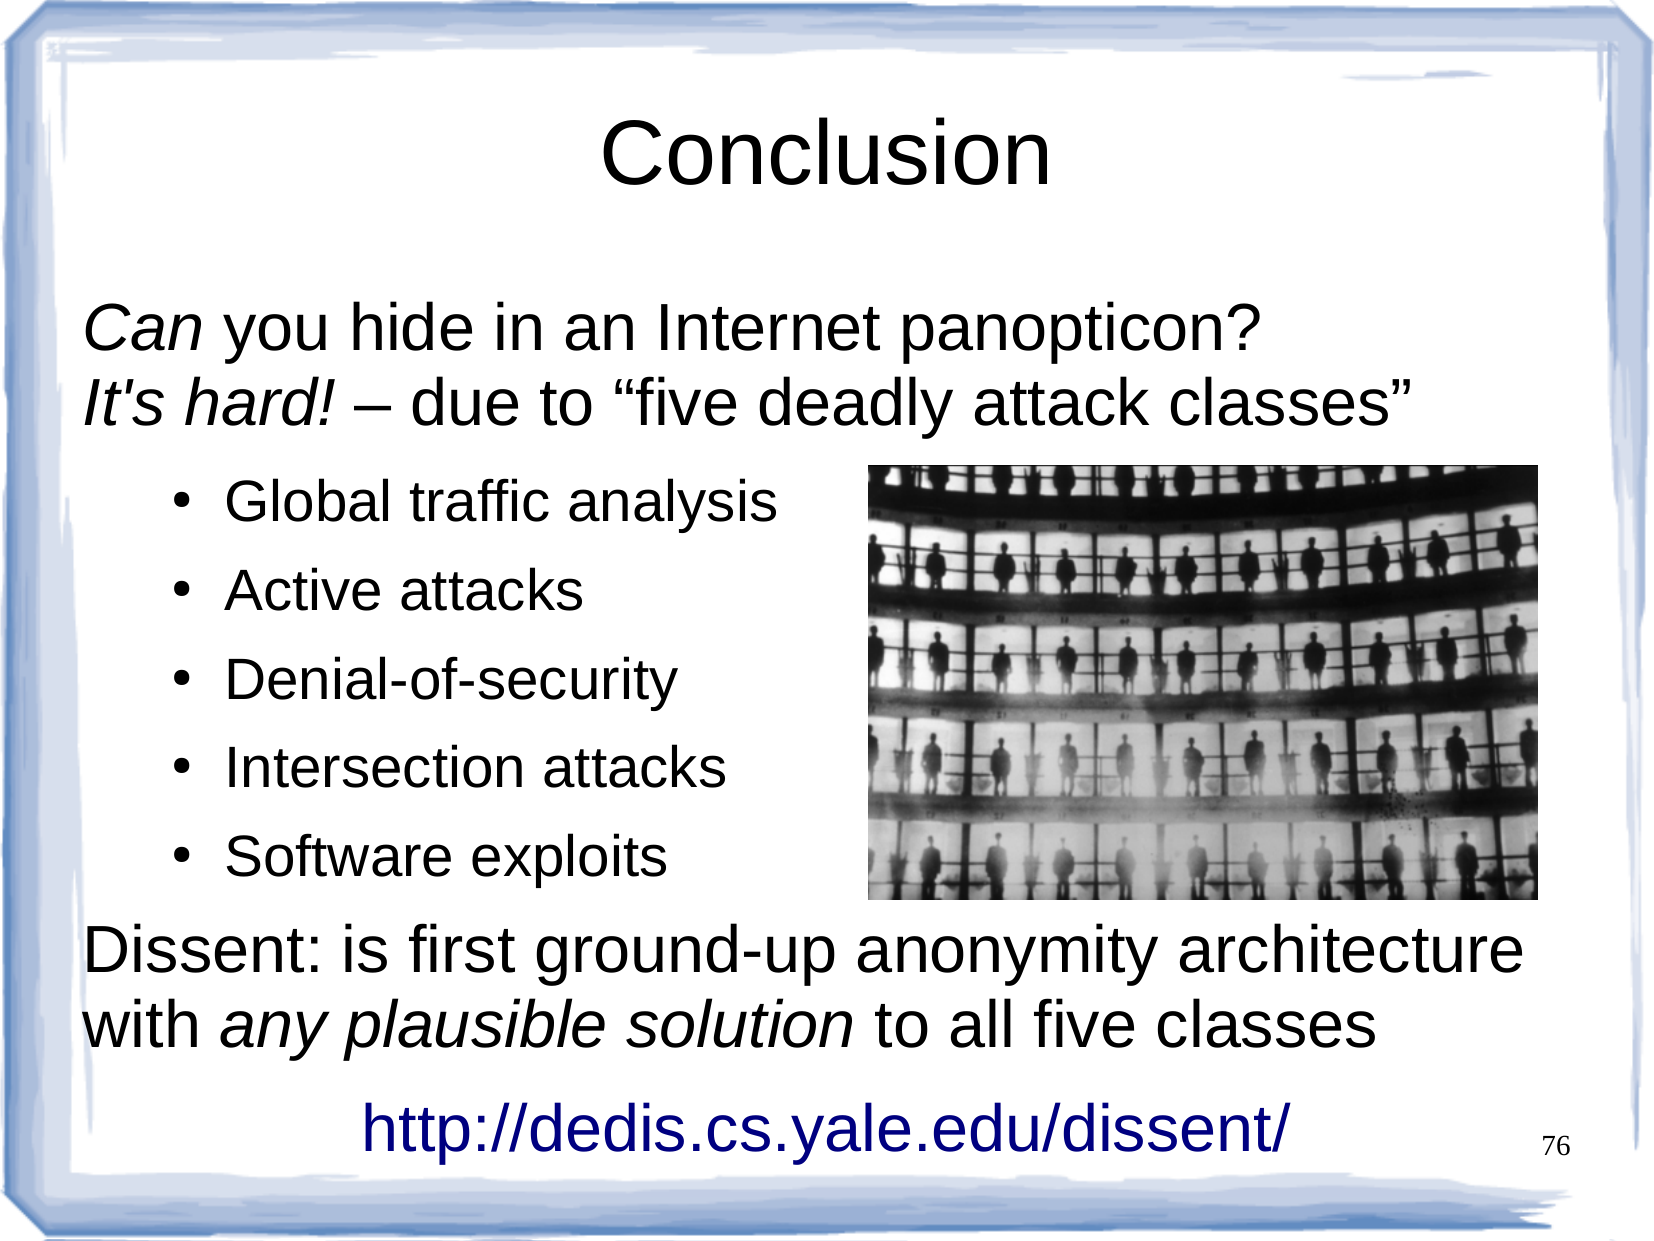

# Conclusion
Can you hide in an Internet panopticon?
It's hard! – due to “five deadly attack classes”
Global traffic analysis
Active attacks
Denial-of-security
Intersection attacks
Software exploits
Dissent: is first ground-up anonymity architecture with any plausible solution to all five classes
http://dedis.cs.yale.edu/dissent/
76